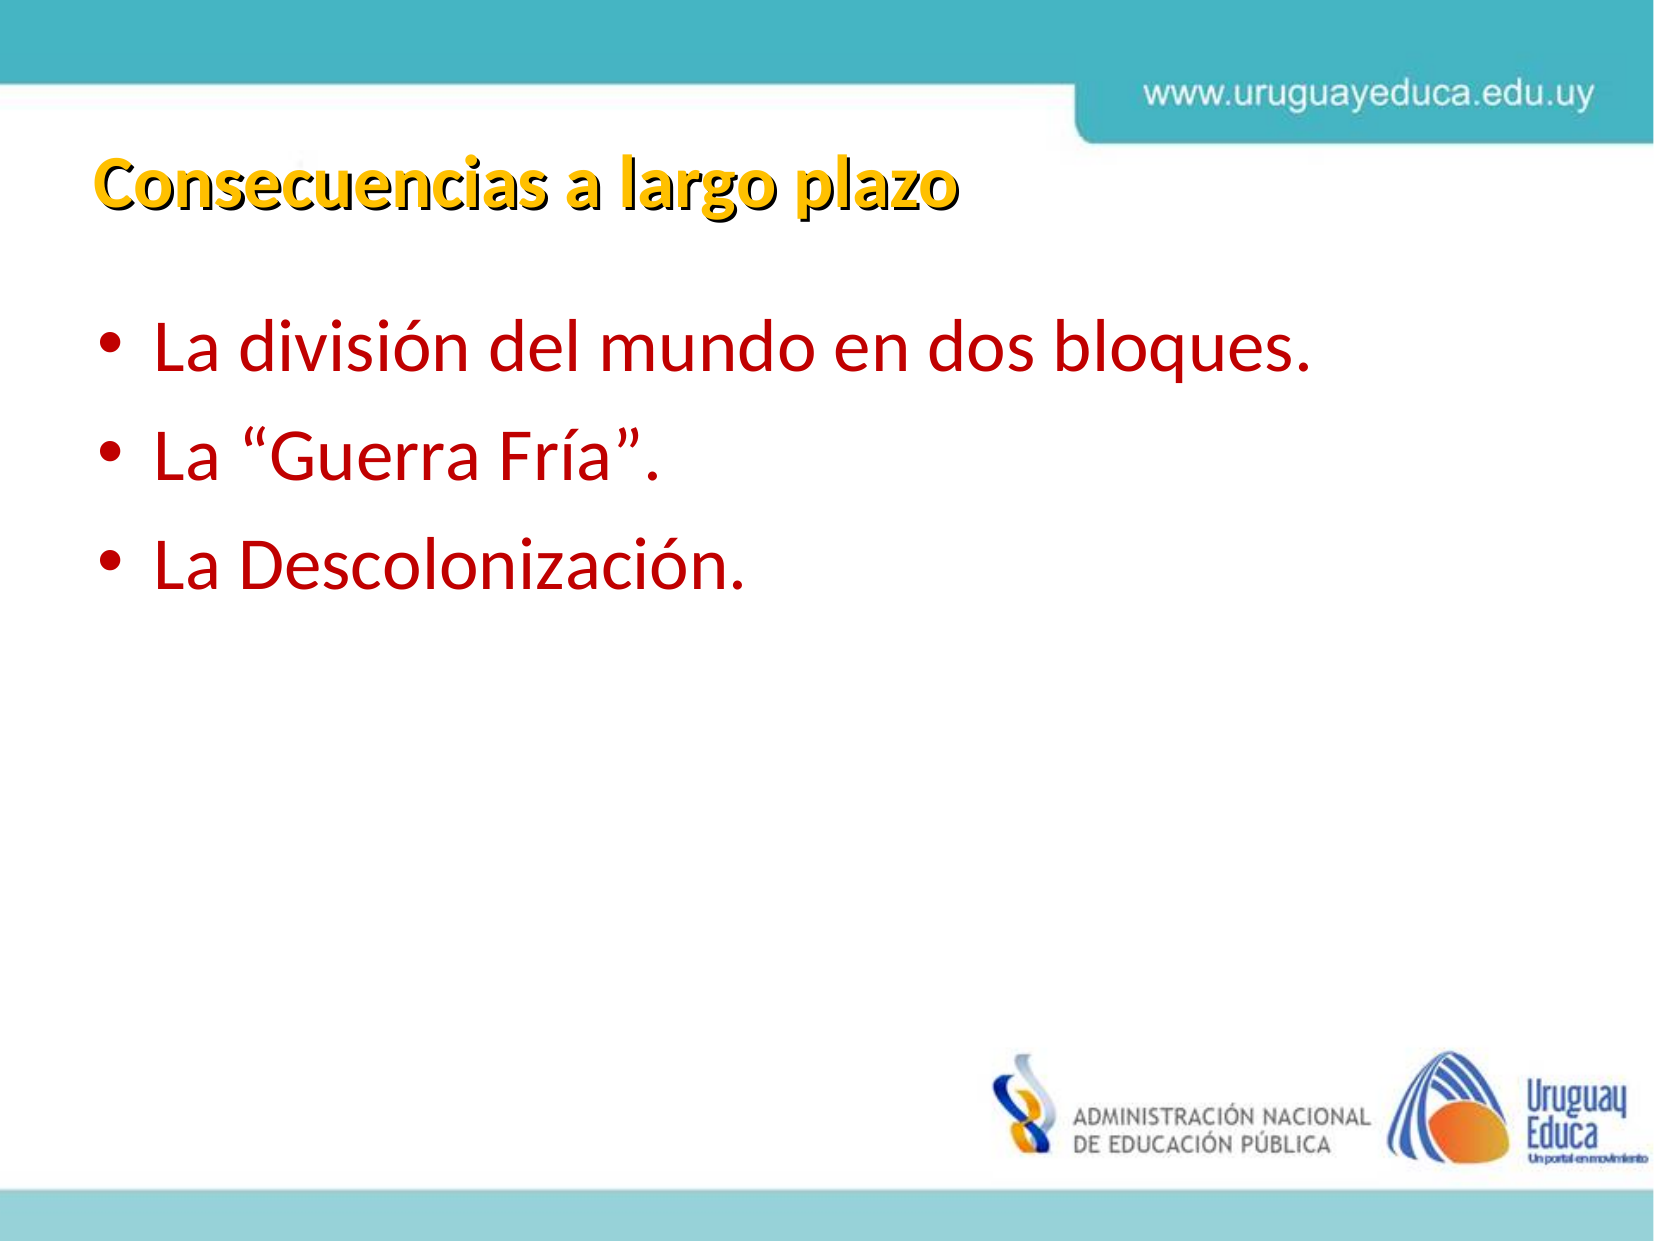

# Consecuencias a largo plazo
La división del mundo en dos bloques.
La “Guerra Fría”.
La Descolonización.